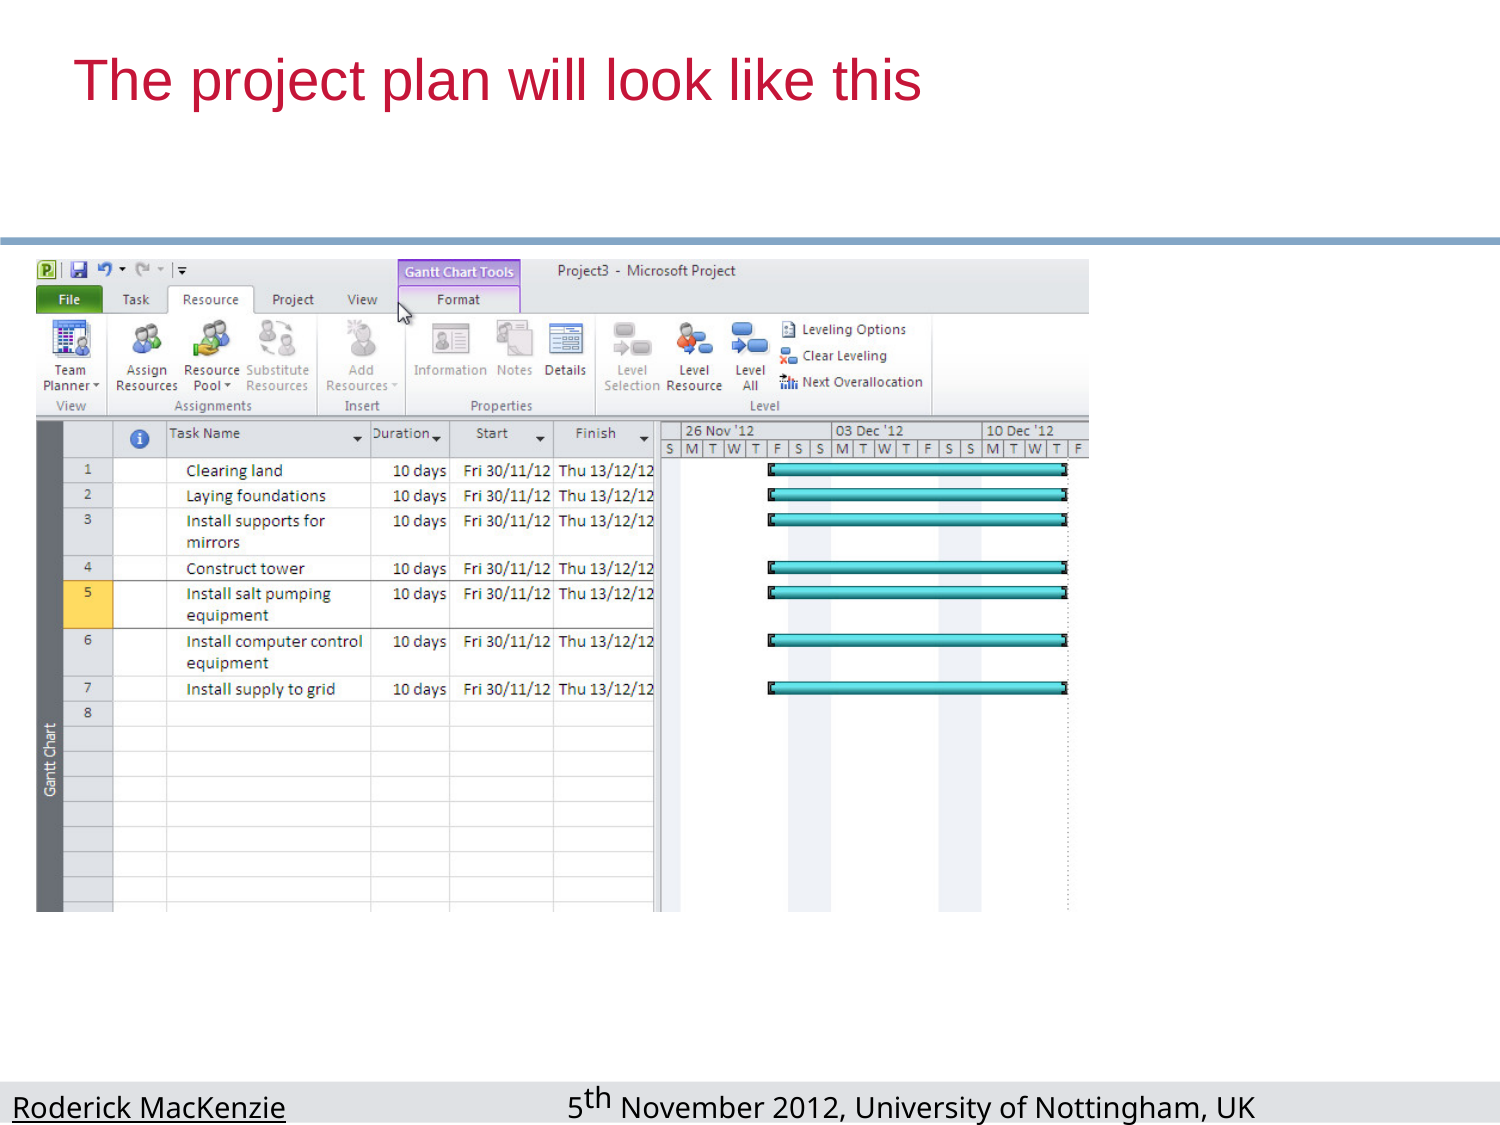

# The project plan will look like this